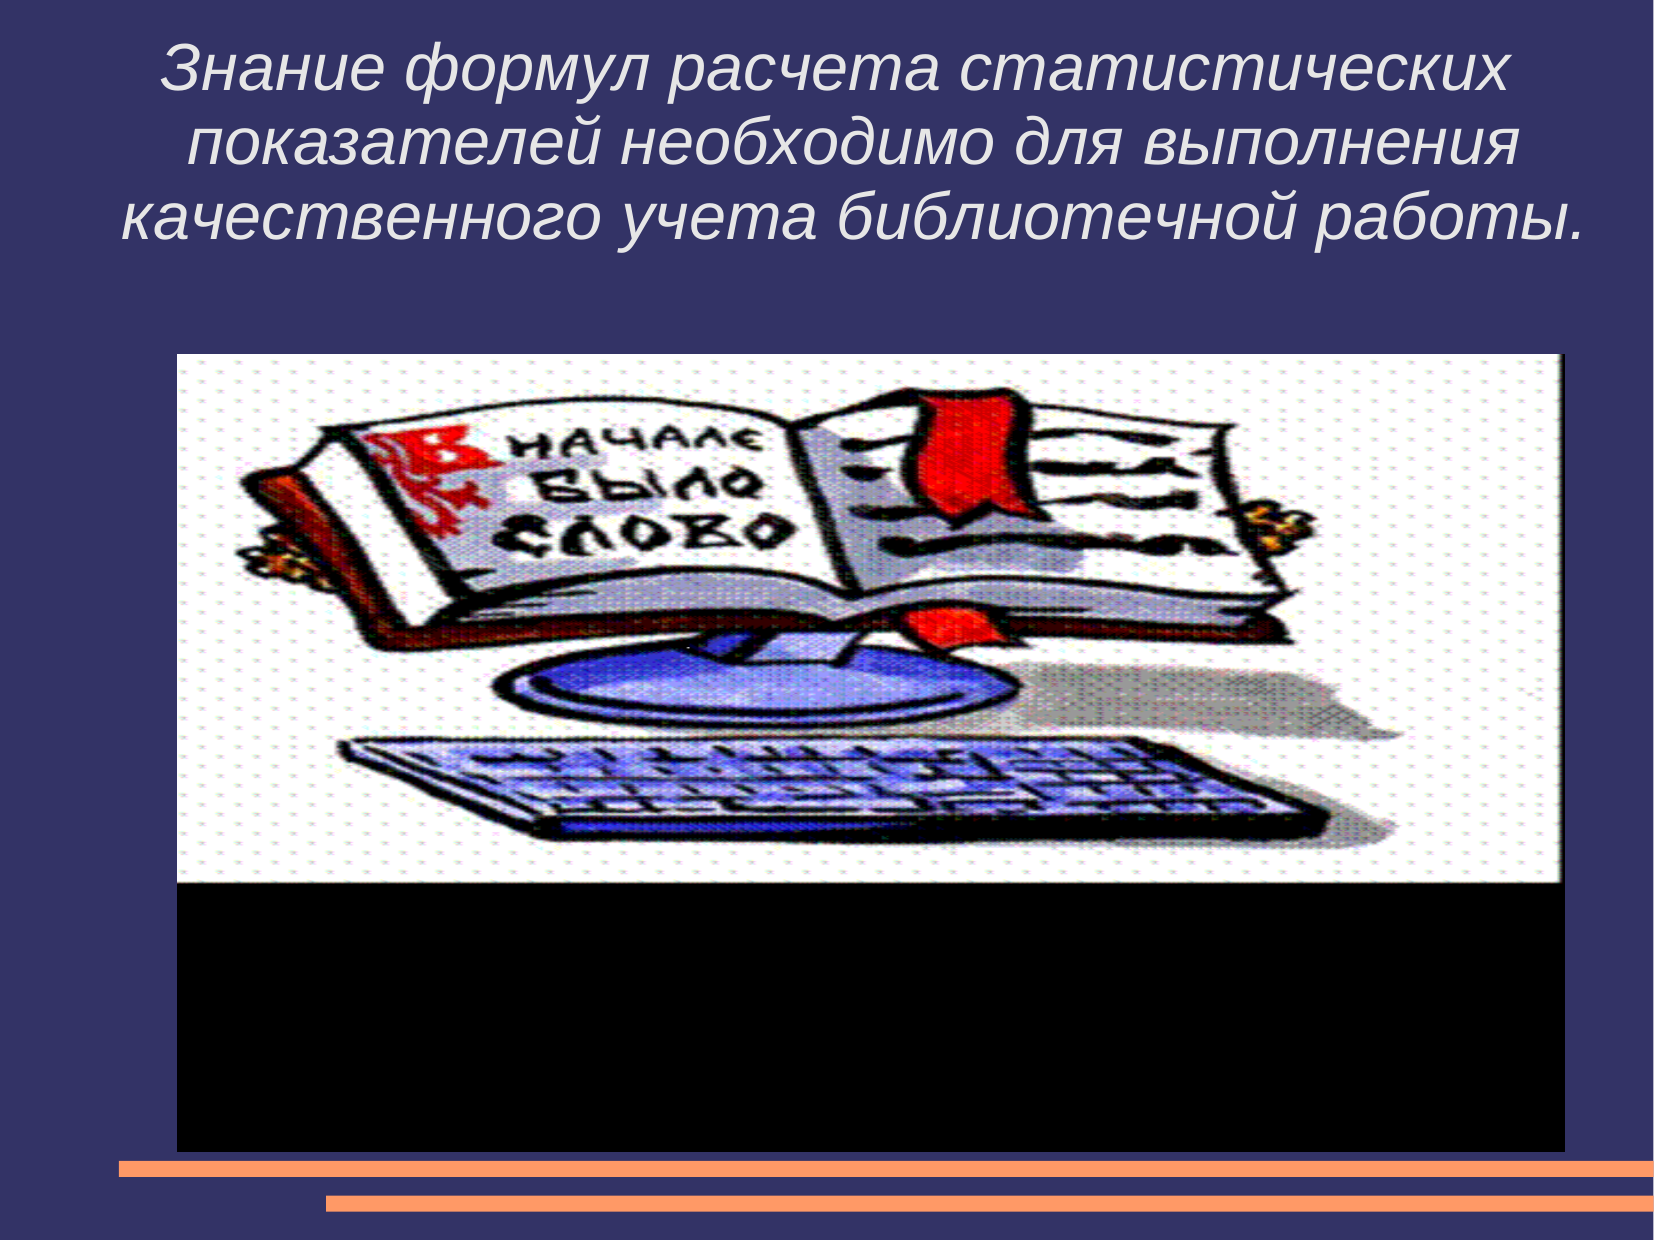

Знание формул расчета статистических показателей необходимо для выполнения качественного учета библиотечной работы.
#